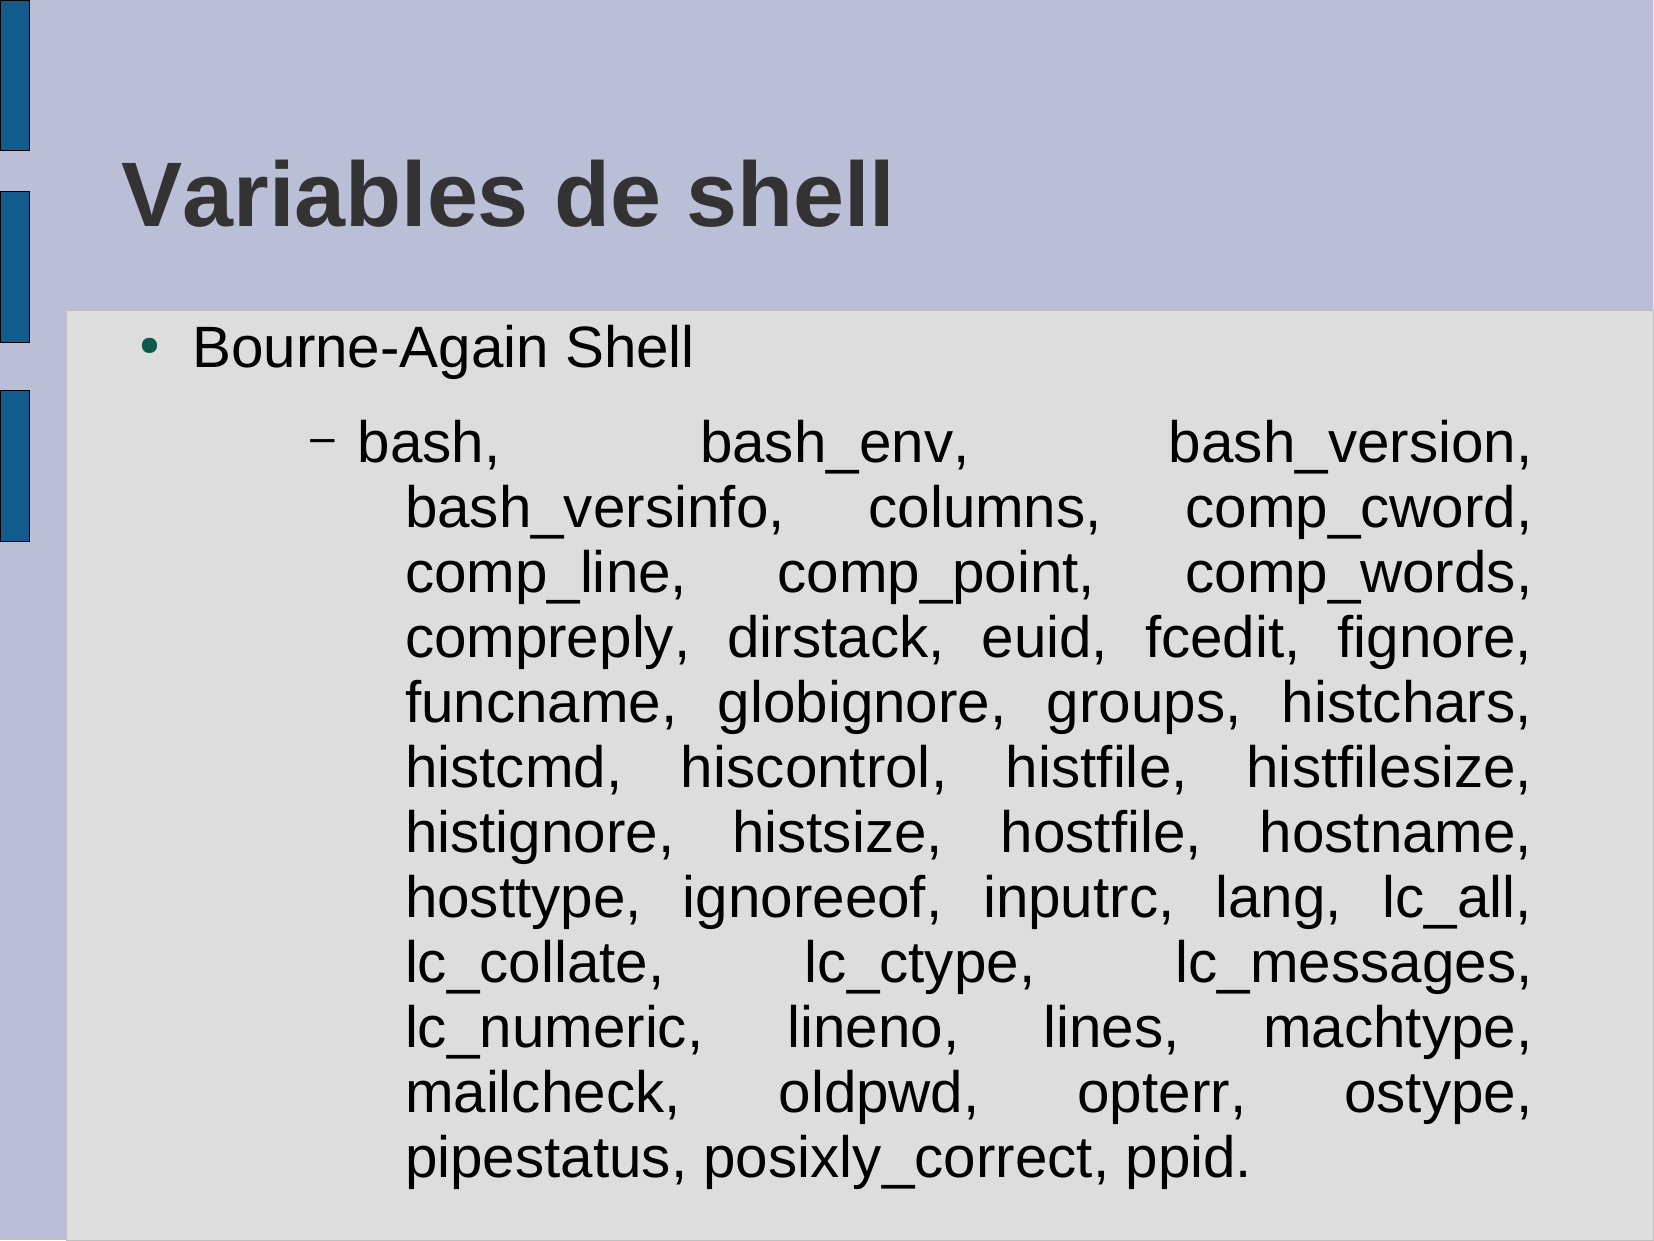

# Variables de shell
Bourne-Again Shell
bash, bash_env, bash_version, bash_versinfo, columns, comp_cword, comp_line, comp_point, comp_words, compreply, dirstack, euid, fcedit, fignore, funcname, globignore, groups, histchars, histcmd, hiscontrol, histfile, histfilesize, histignore, histsize, hostfile, hostname, hosttype, ignoreeof, inputrc, lang, lc_all, lc_collate, lc_ctype, lc_messages, lc_numeric, lineno, lines, machtype, mailcheck, oldpwd, opterr, ostype, pipestatus, posixly_correct, ppid.